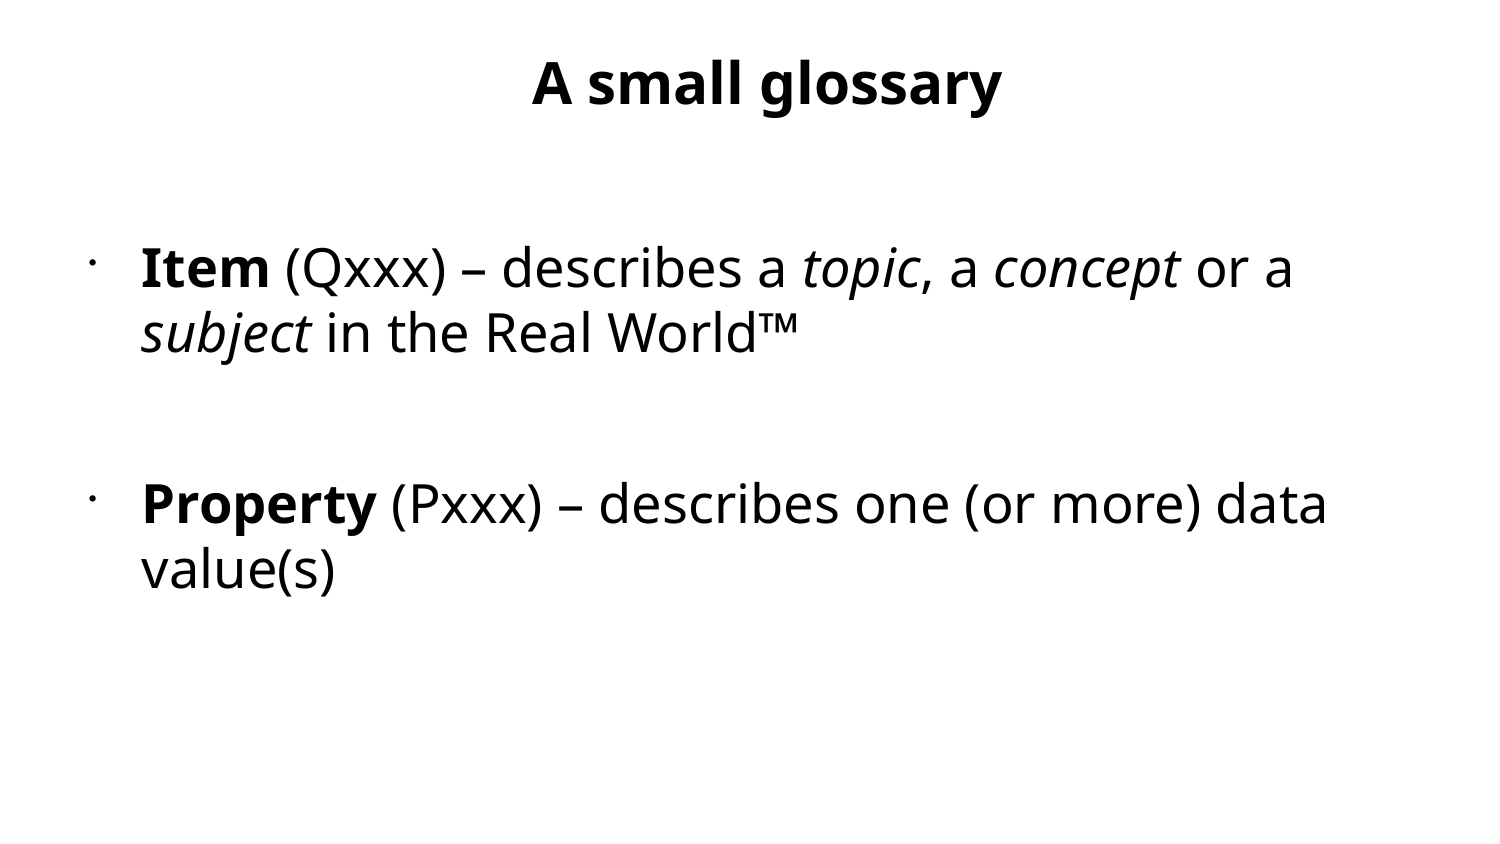

A small glossary
# Item (Qxxx) – describes a topic, a concept or a subject in the Real World™
Property (Pxxx) – describes one (or more) data value(s)